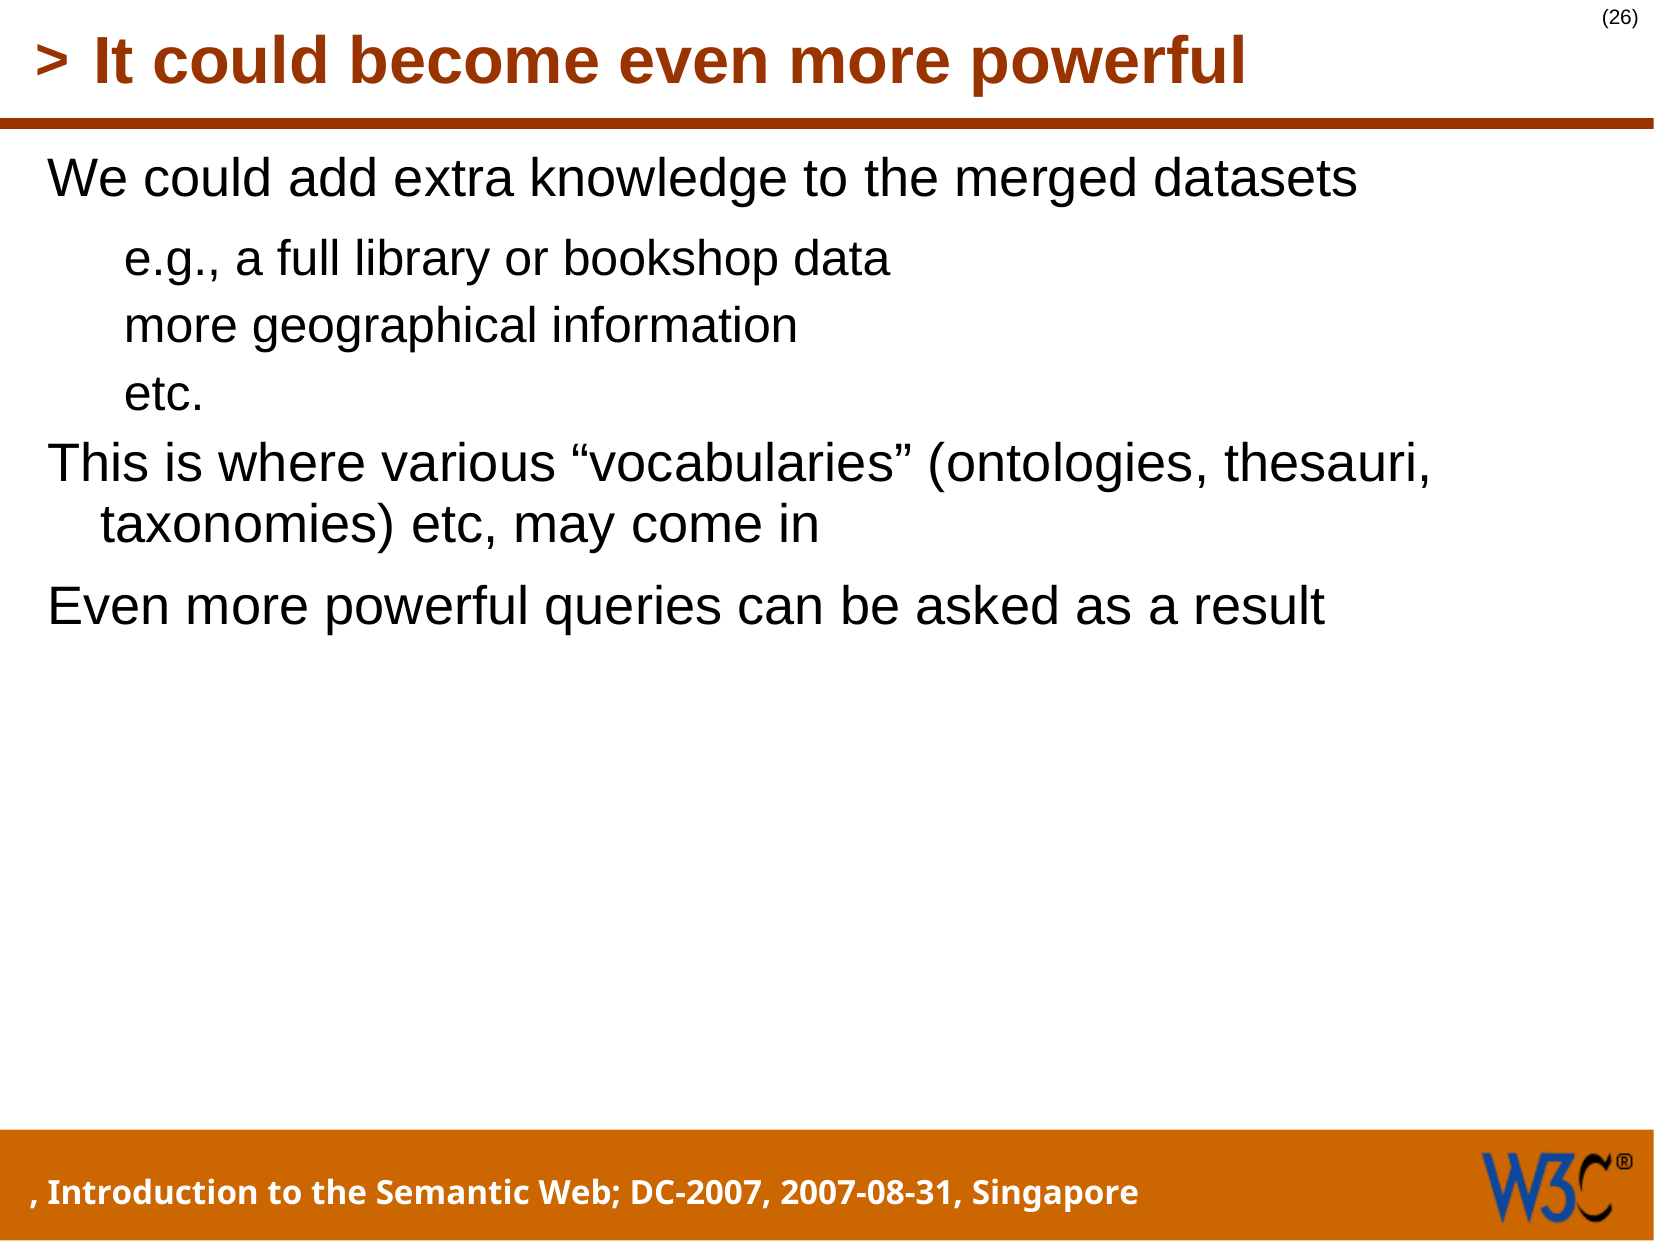

# It could become even more powerful
We could add extra knowledge to the merged datasets
e.g., a full library or bookshop data
more geographical information
etc.
This is where various “vocabularies” (ontologies, thesauri, taxonomies) etc, may come in
Even more powerful queries can be asked as a result